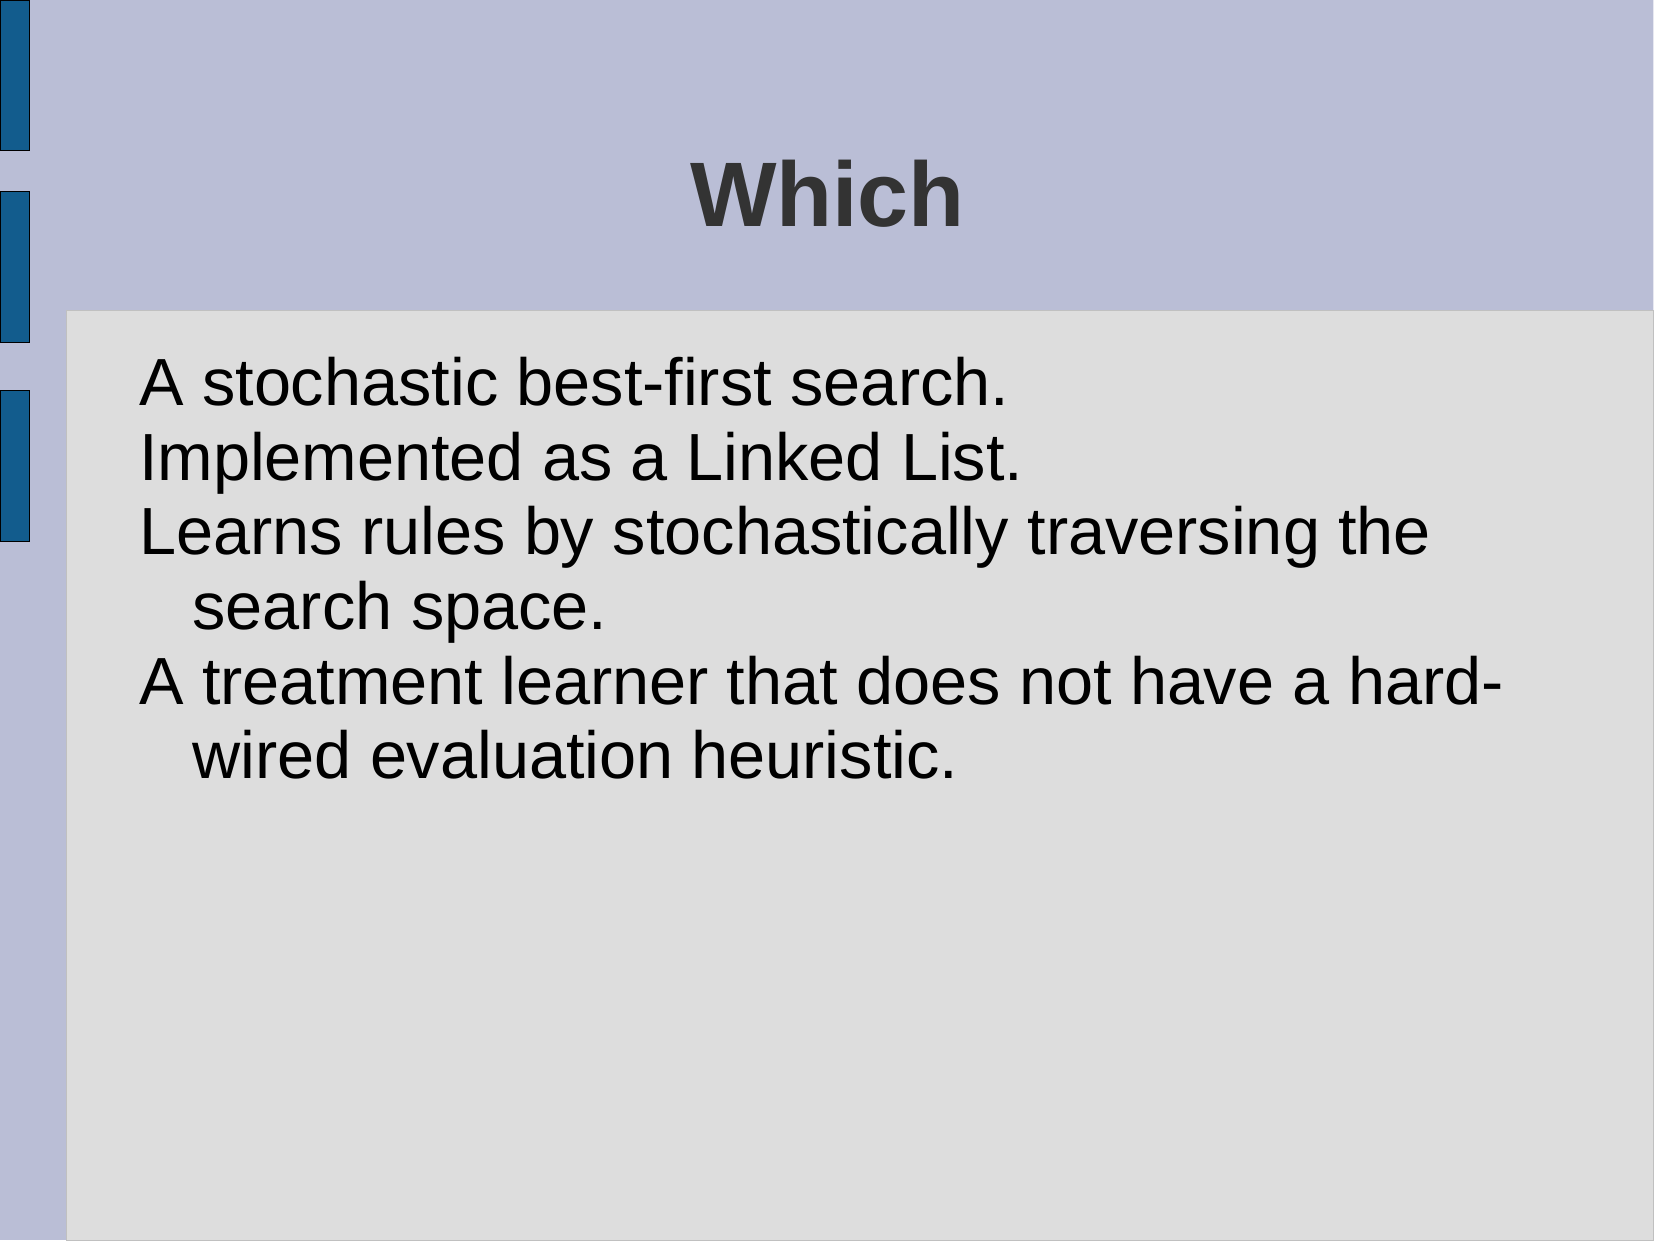

# Which
A stochastic best-first search.
Implemented as a Linked List.
Learns rules by stochastically traversing the search space.
A treatment learner that does not have a hard-wired evaluation heuristic.